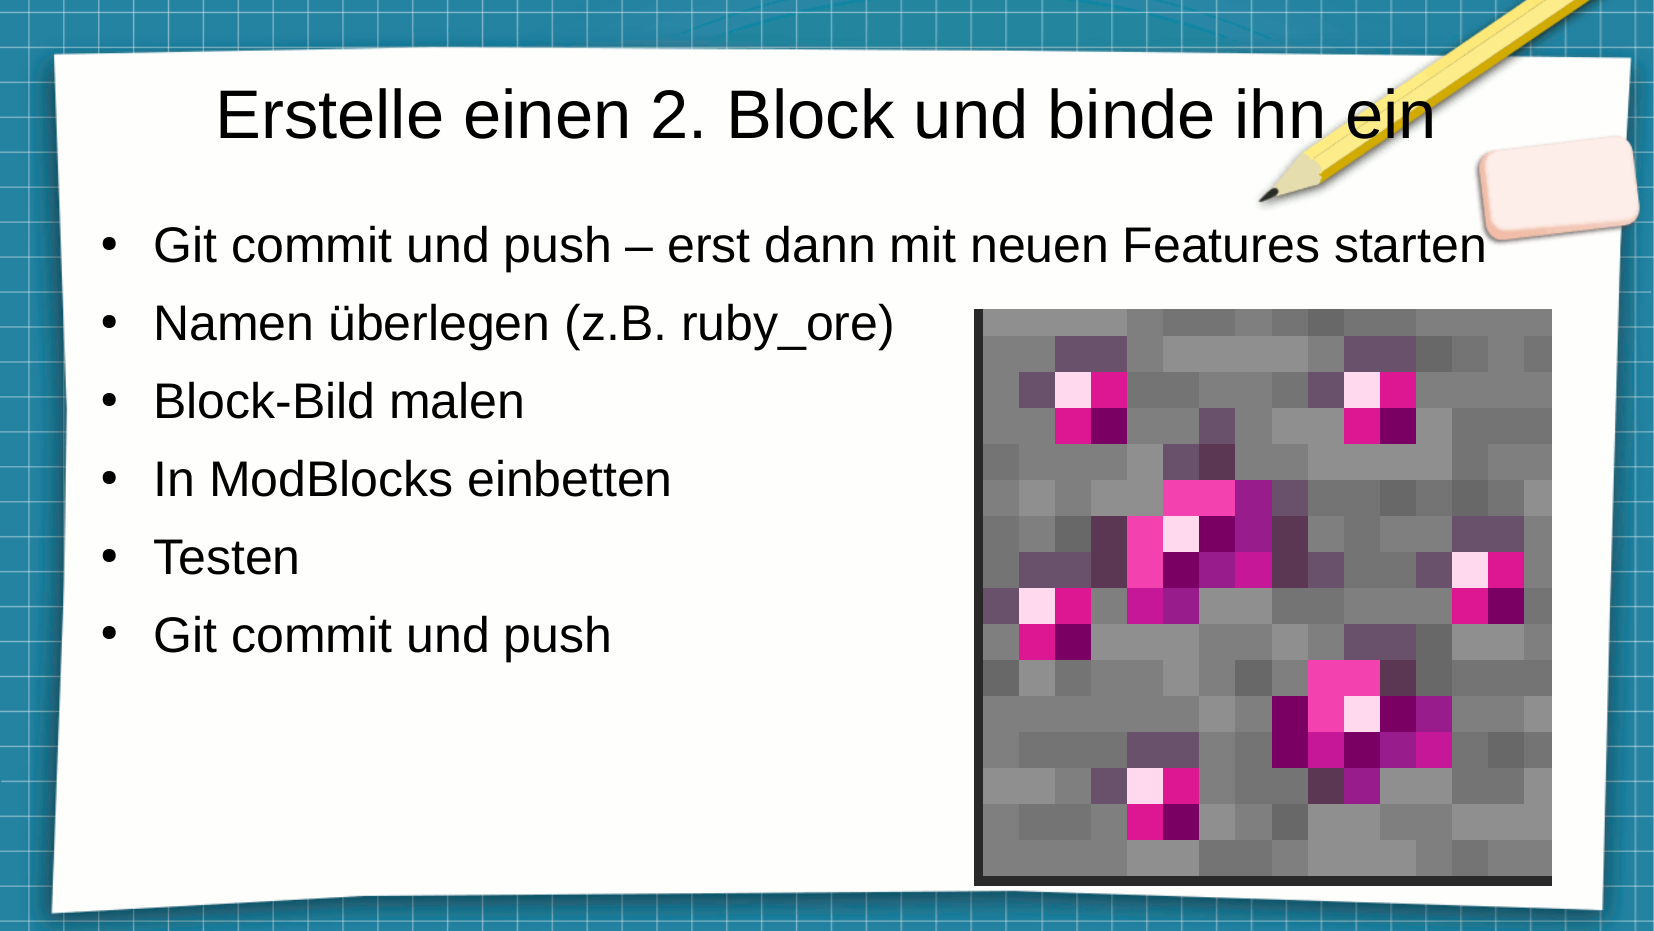

# Erstelle einen 2. Block und binde ihn ein
Git commit und push – erst dann mit neuen Features starten
Namen überlegen (z.B. ruby_ore)
Block-Bild malen
In ModBlocks einbetten
Testen
Git commit und push